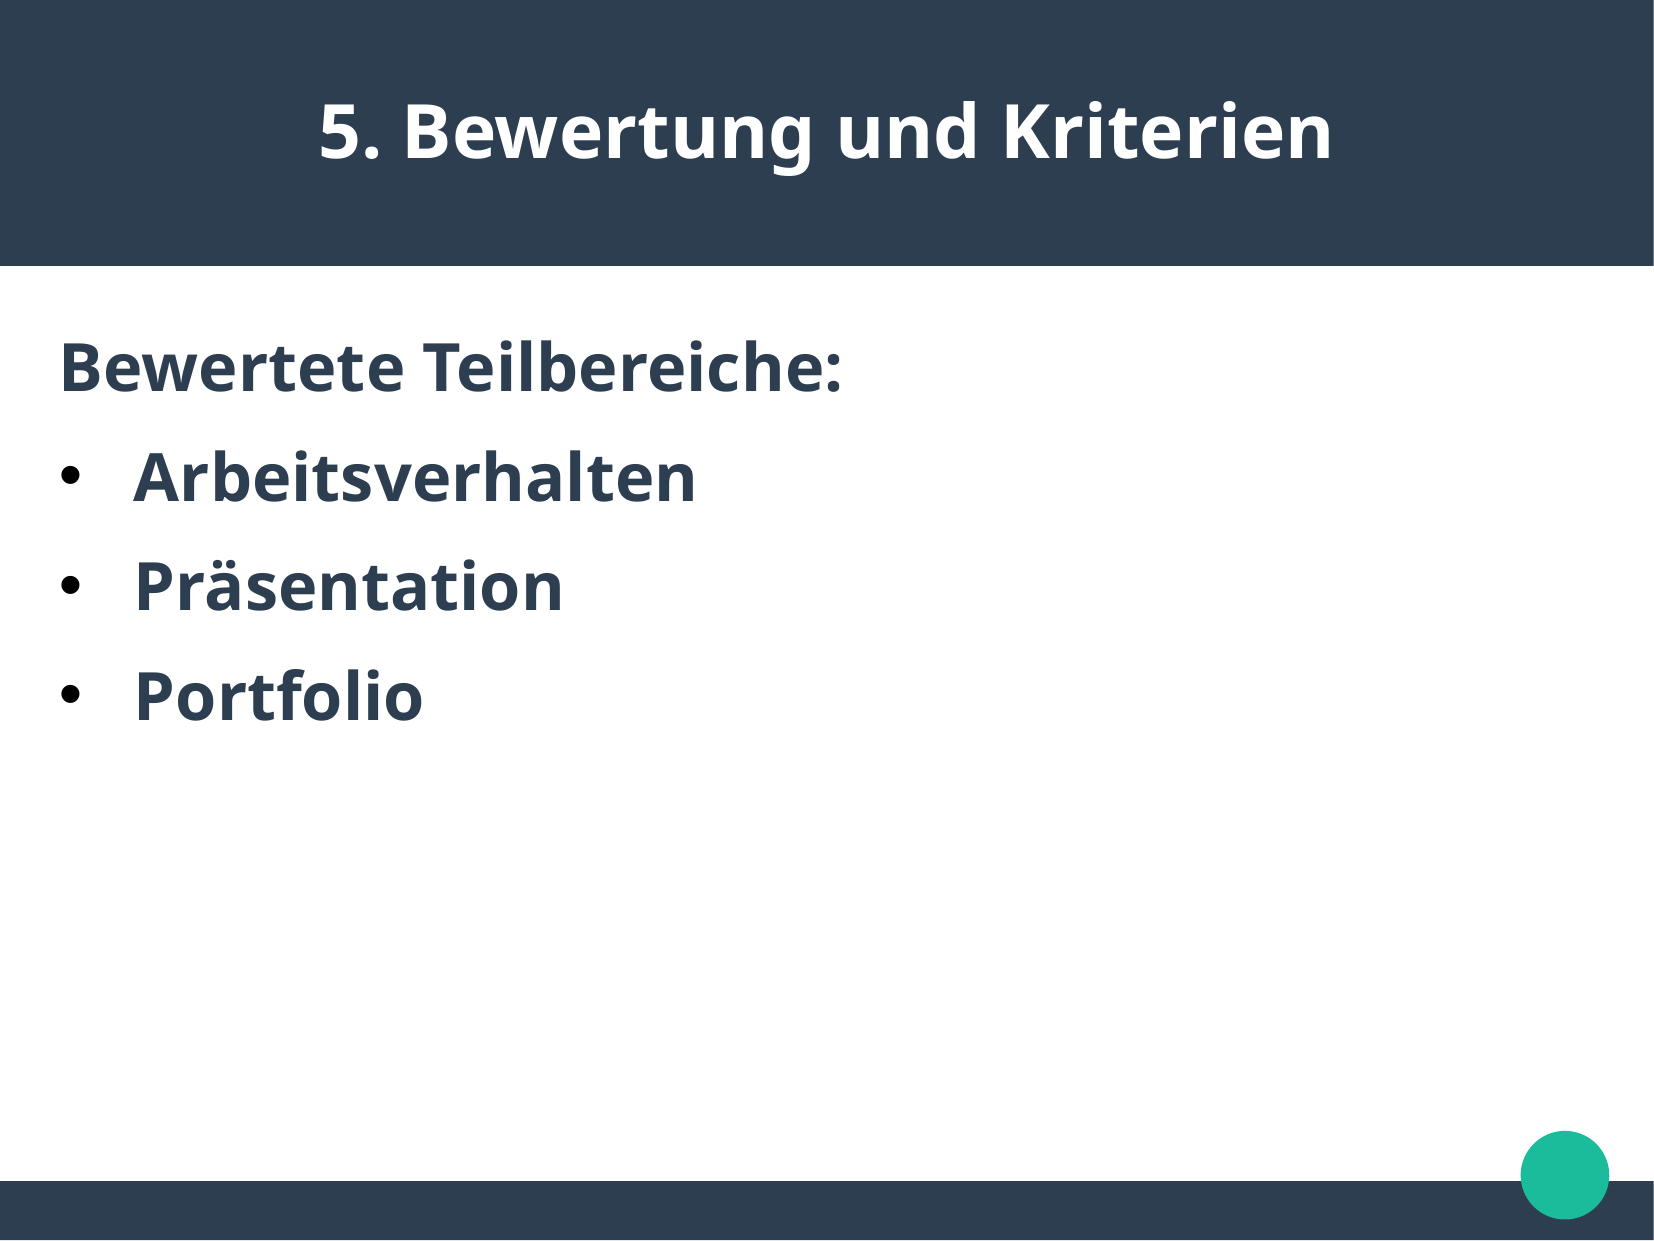

# 5. Bewertung und Kriterien
Bewertete Teilbereiche:
Arbeitsverhalten
Präsentation
Portfolio